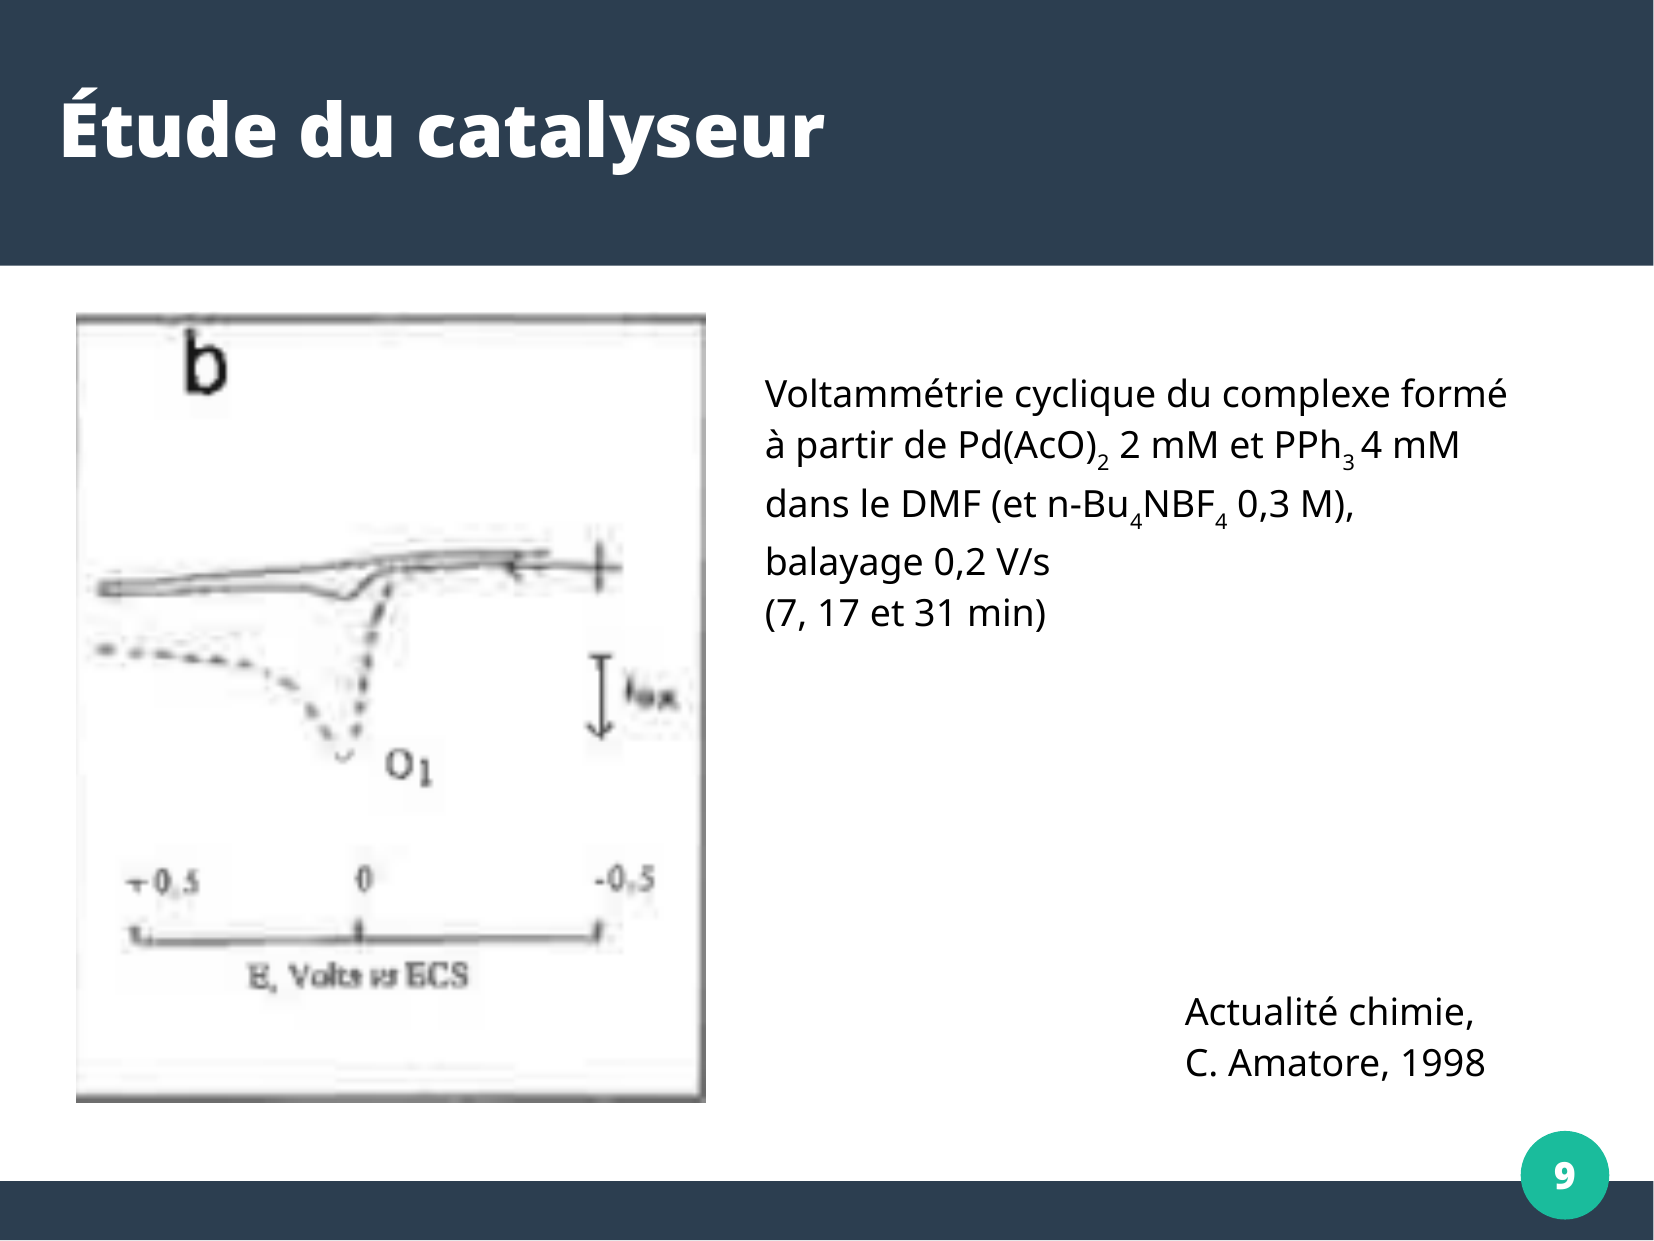

# Étude du catalyseur
Voltammétrie cyclique du complexe formé à partir de Pd(AcO)2 2 mM et PPh3 4 mM dans le DMF (et n-Bu4NBF4 0,3 M), balayage 0,2 V/s
(7, 17 et 31 min)
Actualité chimie,
C. Amatore, 1998
9